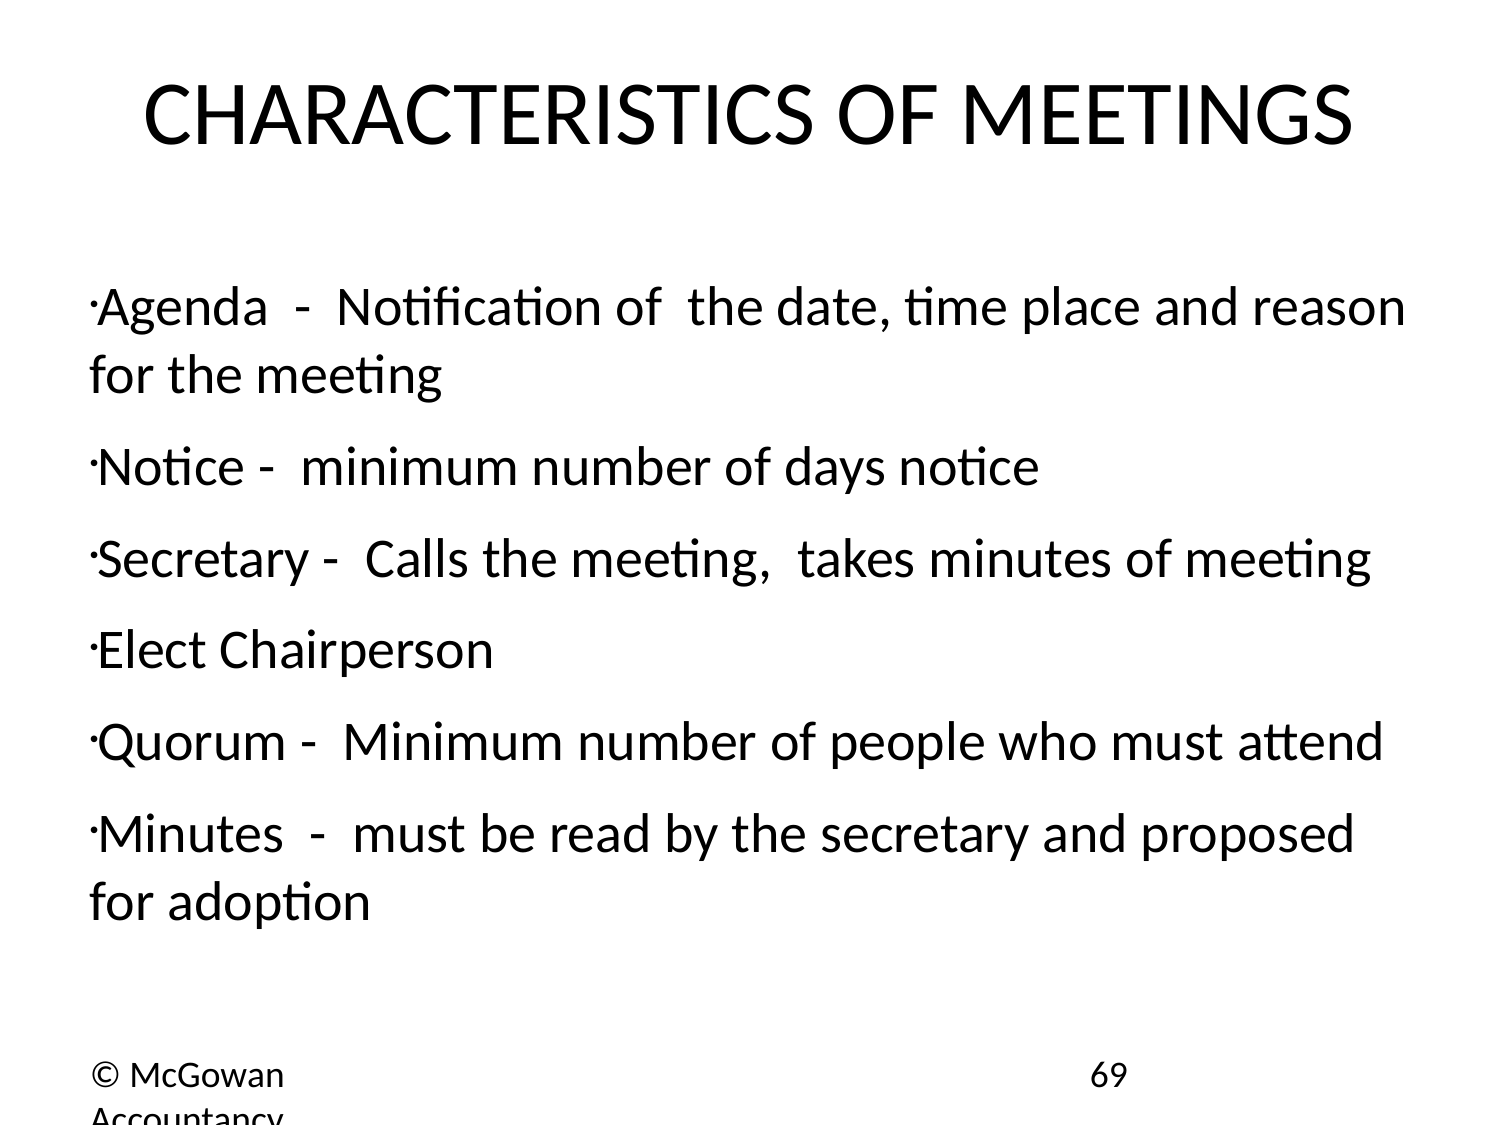

# CHARACTERISTICS OF MEETINGS
Agenda - Notification of the date, time place and reason for the meeting
Notice - minimum number of days notice
Secretary - Calls the meeting, takes minutes of meeting
Elect Chairperson
Quorum - Minimum number of people who must attend
Minutes - must be read by the secretary and proposed for adoption
© McGowan Accountancy Services
69